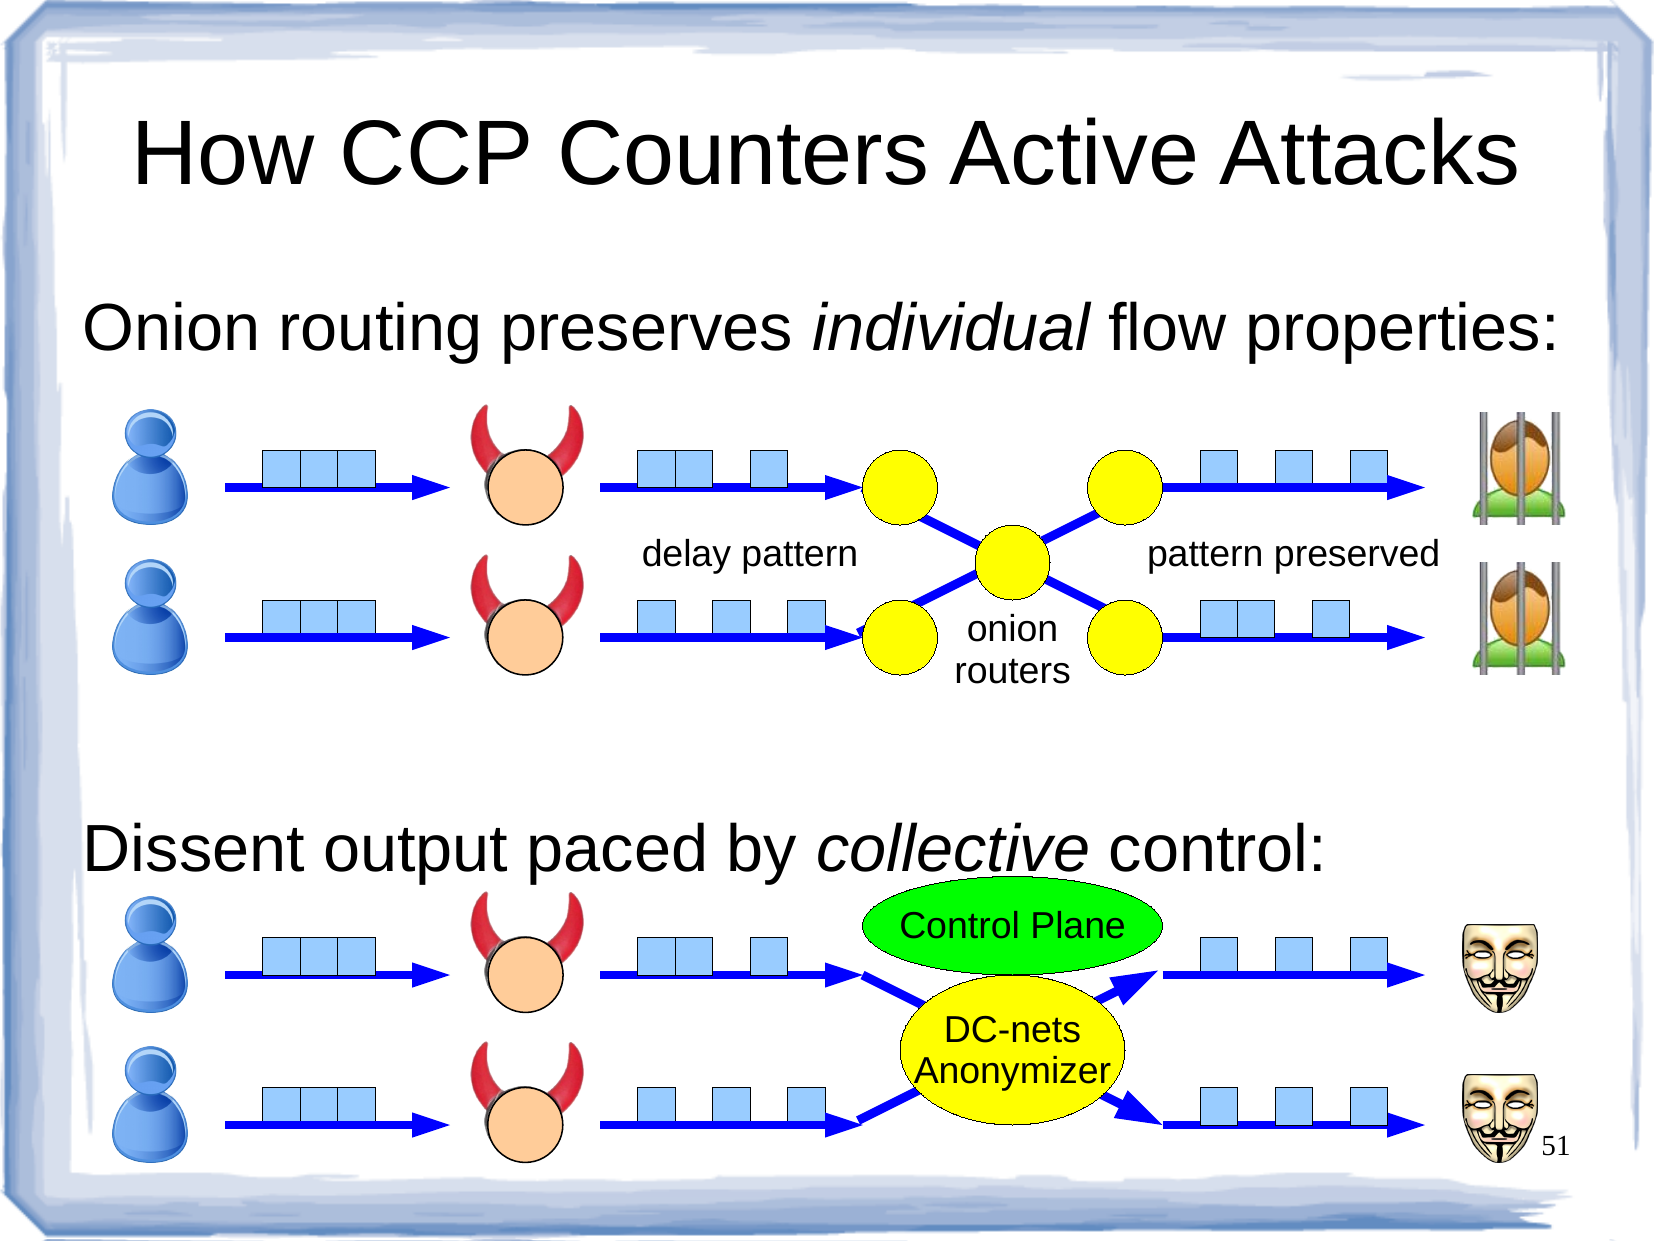

# How CCP Counters Active Attacks
Onion routing preserves individual flow properties:
Dissent output paced by collective control:
delay pattern
pattern preserved
onion
routers
Control Plane
DC-nets
Anonymizer
51